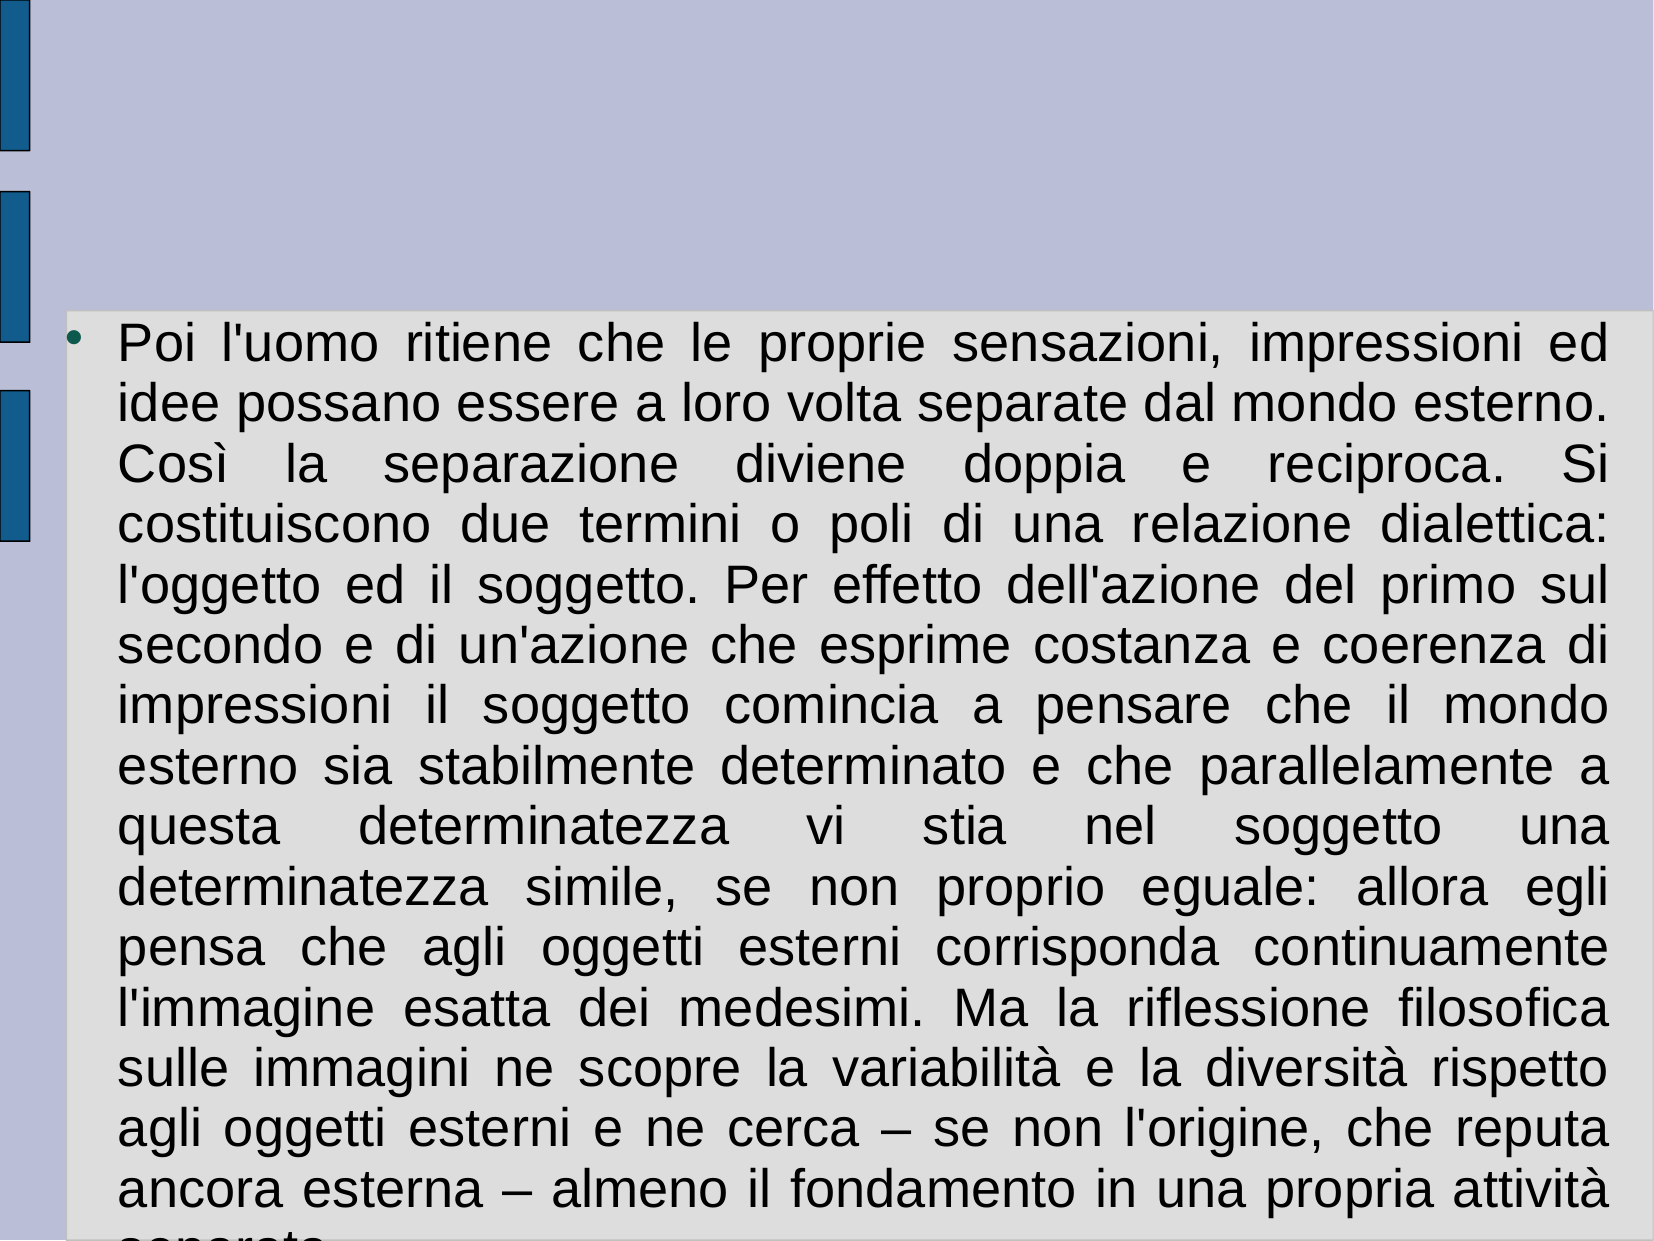

#
Poi l'uomo ritiene che le proprie sensazioni, impressioni ed idee possano essere a loro volta separate dal mondo esterno. Così la separazione diviene doppia e reciproca. Si costituiscono due termini o poli di una relazione dialettica: l'oggetto ed il soggetto. Per effetto dell'azione del primo sul secondo e di un'azione che esprime costanza e coerenza di impressioni il soggetto comincia a pensare che il mondo esterno sia stabilmente determinato e che parallelamente a questa determinatezza vi stia nel soggetto una determinatezza simile, se non proprio eguale: allora egli pensa che agli oggetti esterni corrisponda continuamente l'immagine esatta dei medesimi. Ma la riflessione filosofica sulle immagini ne scopre la variabilità e la diversità rispetto agli oggetti esterni e ne cerca – se non l'origine, che reputa ancora esterna – almeno il fondamento in una propria attività separata.